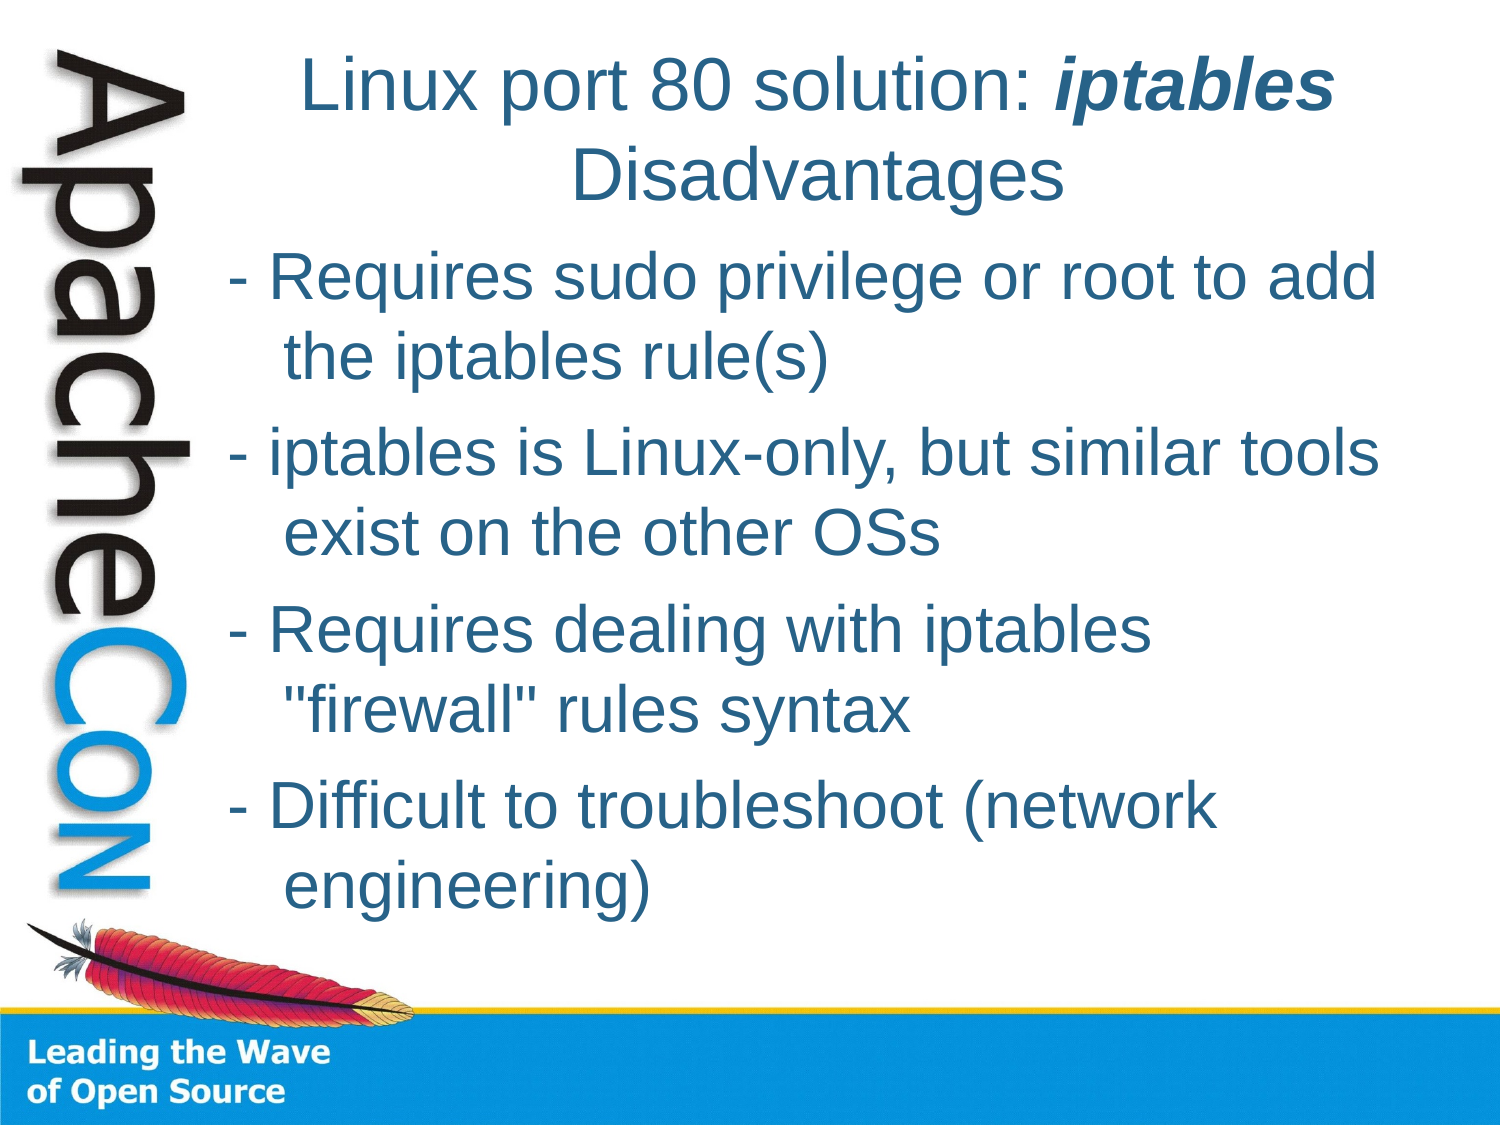

# Linux port 80 solution: iptables Disadvantages
- Requires sudo privilege or root to add the iptables rule(s)
- iptables is Linux-only, but similar tools exist on the other OSs
- Requires dealing with iptables "firewall" rules syntax
- Difficult to troubleshoot (network engineering)